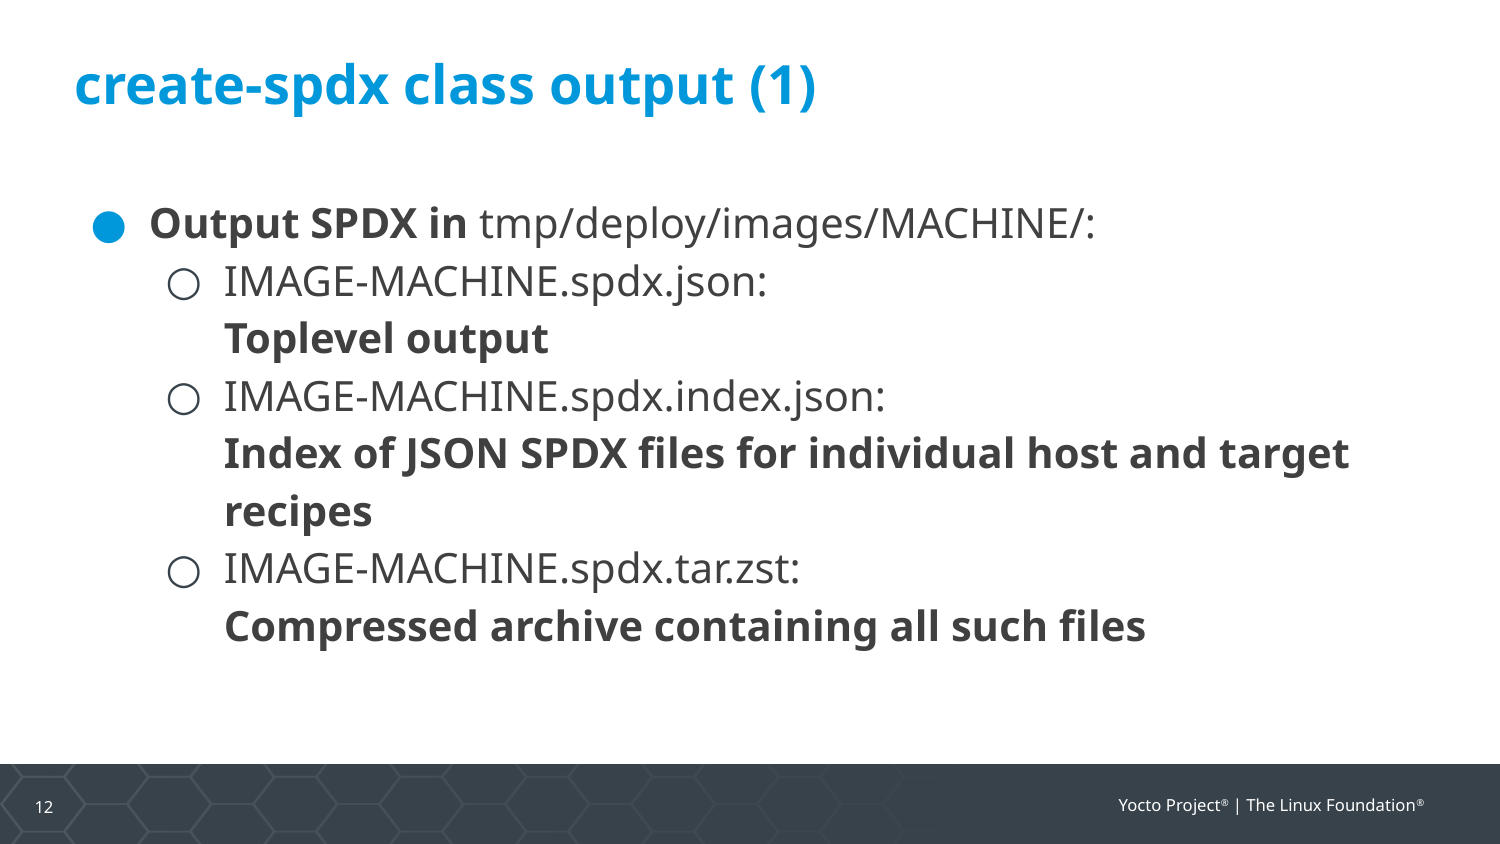

# create-spdx class output (1)
Output SPDX in tmp/deploy/images/MACHINE/:
IMAGE-MACHINE.spdx.json:
Toplevel output
IMAGE-MACHINE.spdx.index.json:
Index of JSON SPDX files for individual host and target recipes
IMAGE-MACHINE.spdx.tar.zst:
Compressed archive containing all such files